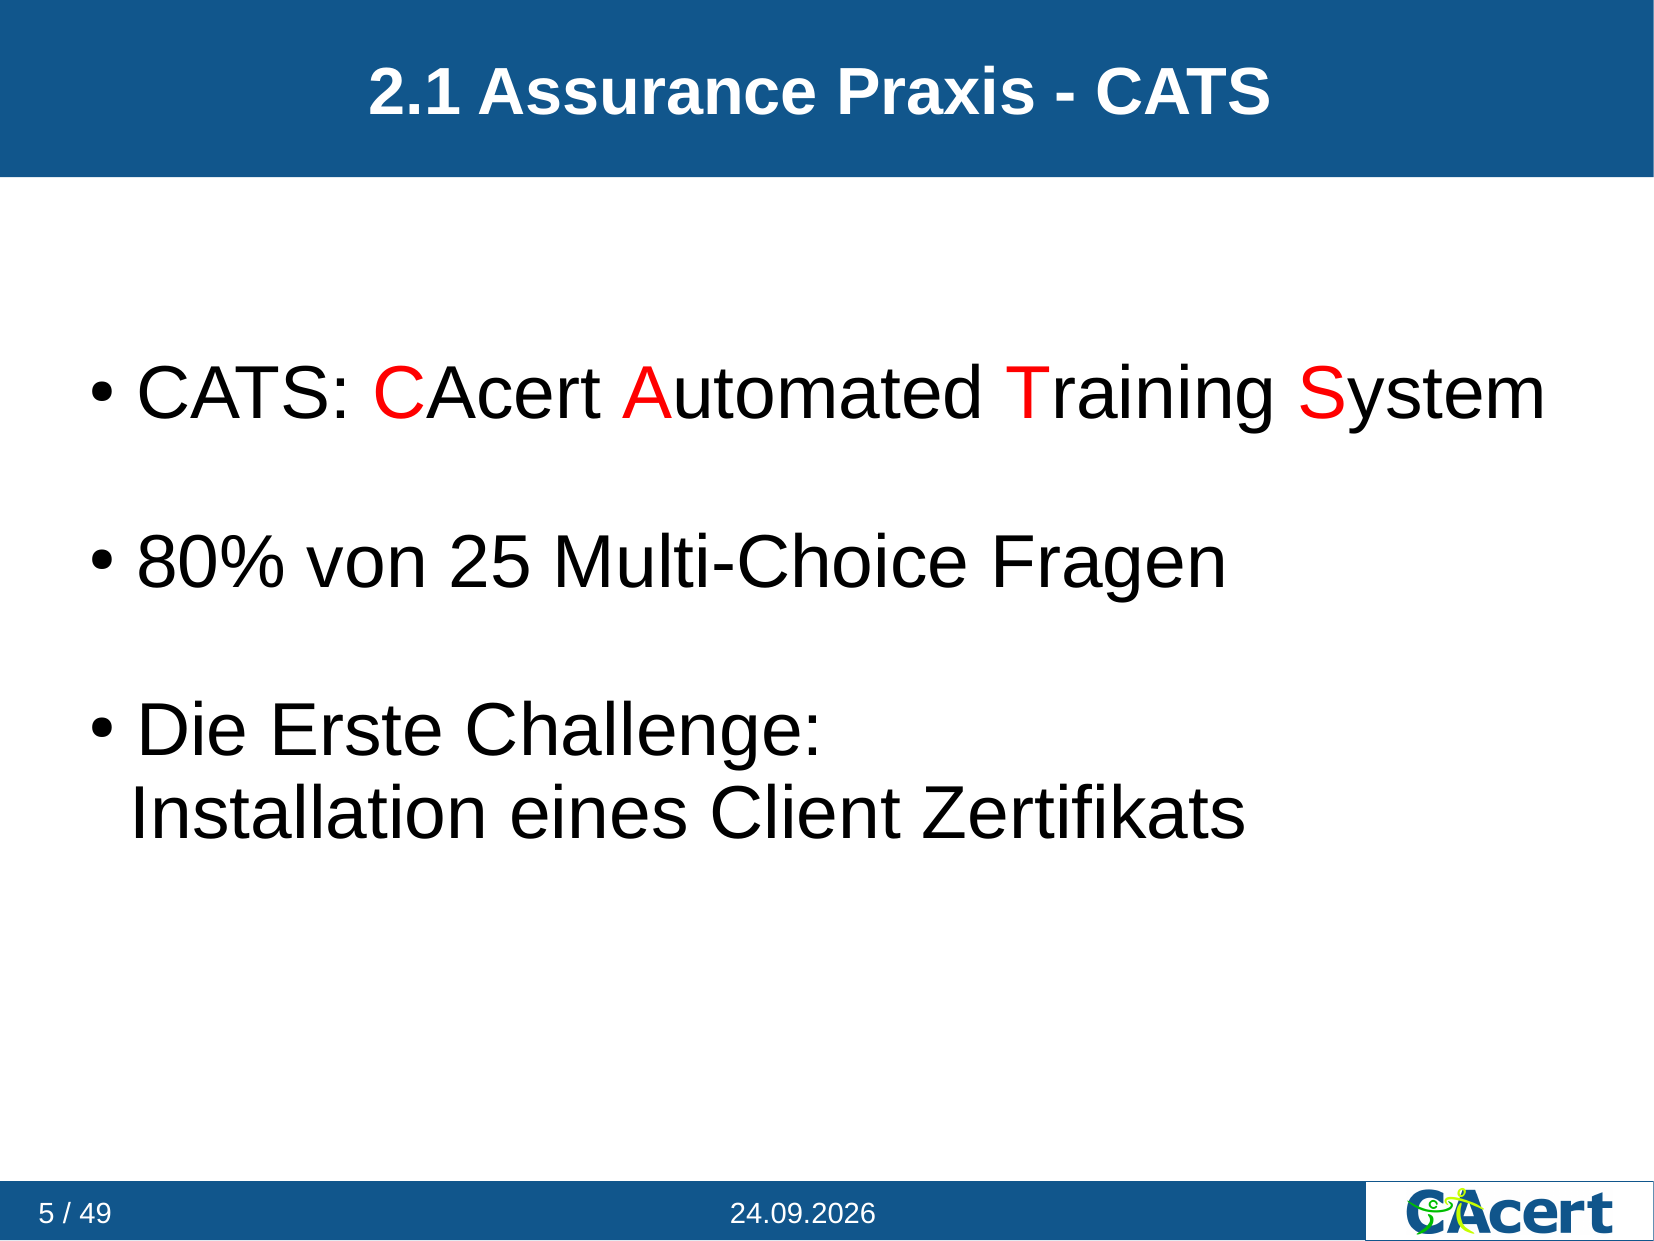

# 2.1 Assurance Praxis - CATS
 CATS: CAcert Automated Training System
 80% von 25 Multi-Choice Fragen
 Die Erste Challenge:
 Installation eines Client Zertifikats